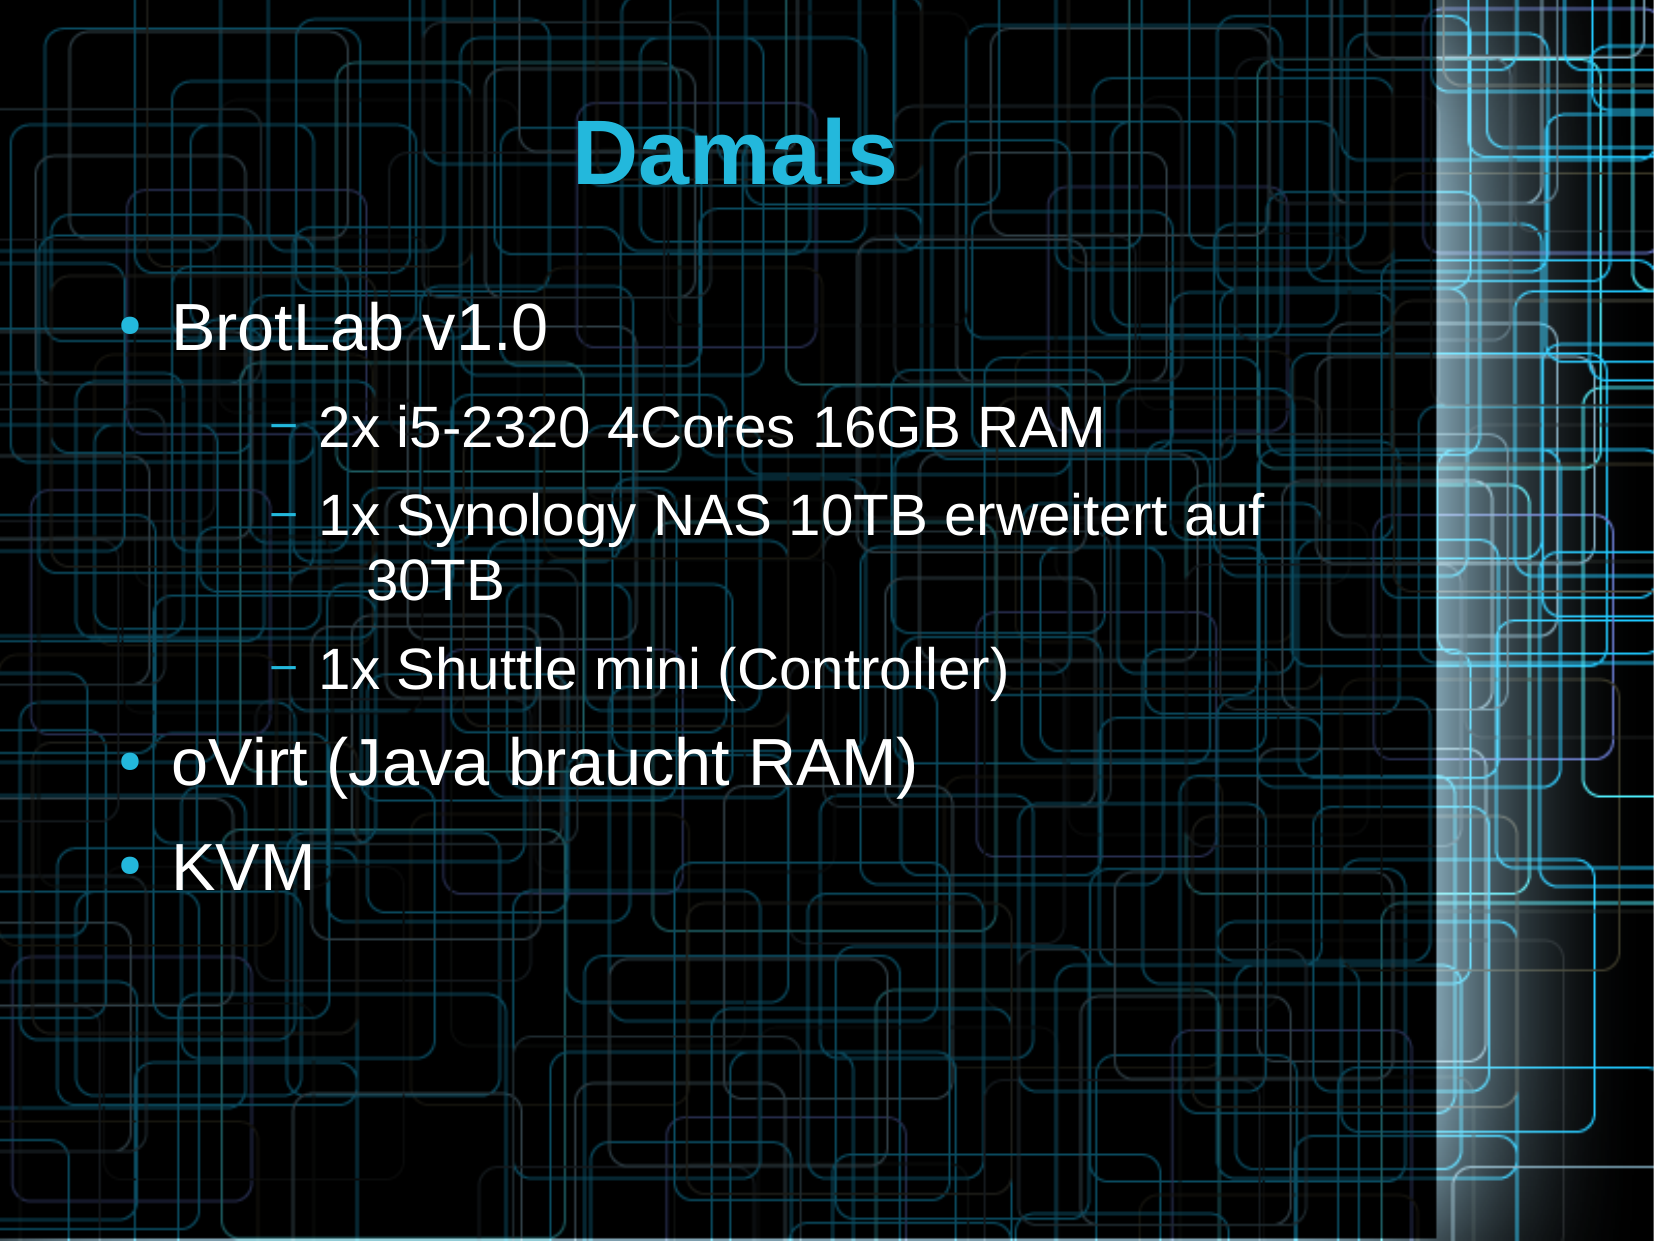

# Damals
BrotLab v1.0
2x i5-2320 4Cores 16GB RAM
1x Synology NAS 10TB erweitert auf 30TB
1x Shuttle mini (Controller)
oVirt (Java braucht RAM)
KVM